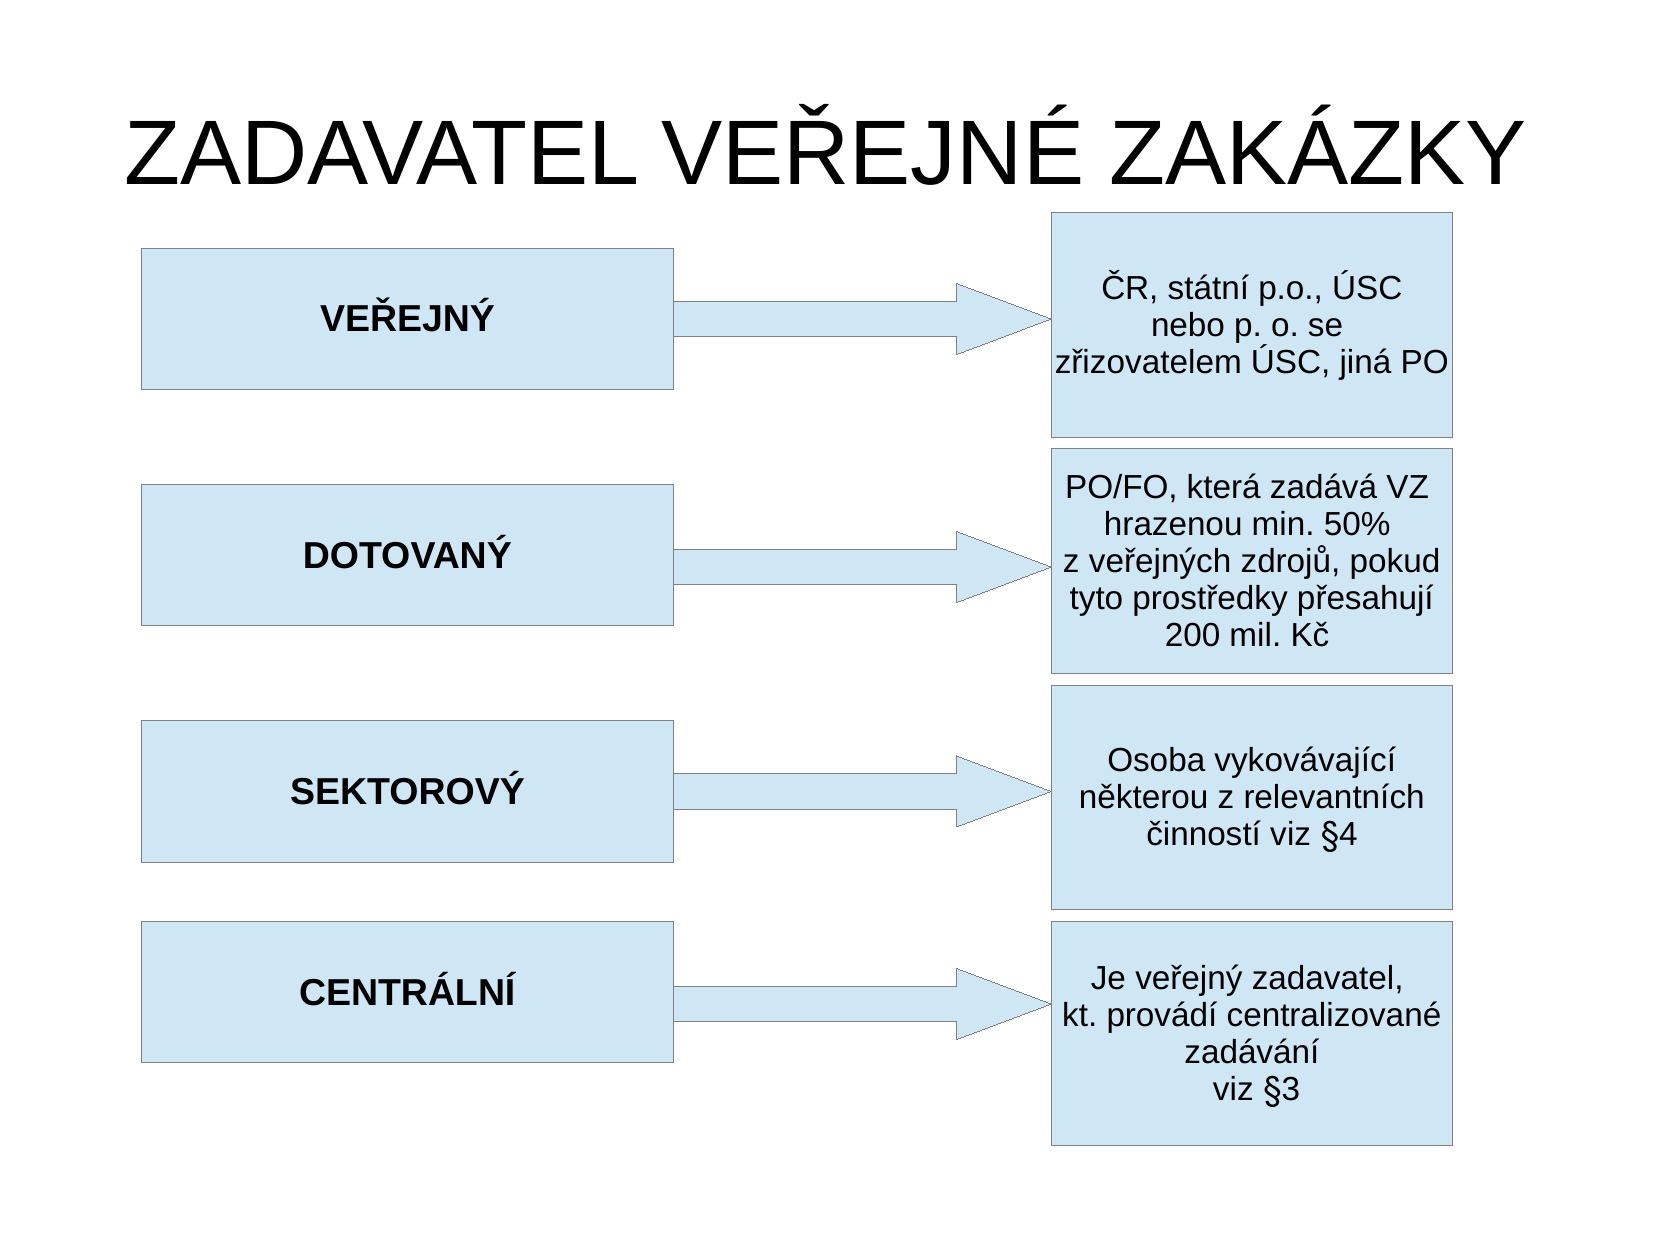

# ZADAVATEL VEŘEJNÉ ZAKÁZKY
ČR, státní p.o., ÚSC
nebo p. o. se
zřizovatelem ÚSC, jiná PO
VEŘEJNÝ
PO/FO, která zadává VZ
hrazenou min. 50%
z veřejných zdrojů, pokud
tyto prostředky přesahují
200 mil. Kč
DOTOVANÝ
Osoba vykovávající
některou z relevantních
činností viz §4
SEKTOROVÝ
CENTRÁLNÍ
Je veřejný zadavatel,
kt. provádí centralizované
zadávání
 viz §3